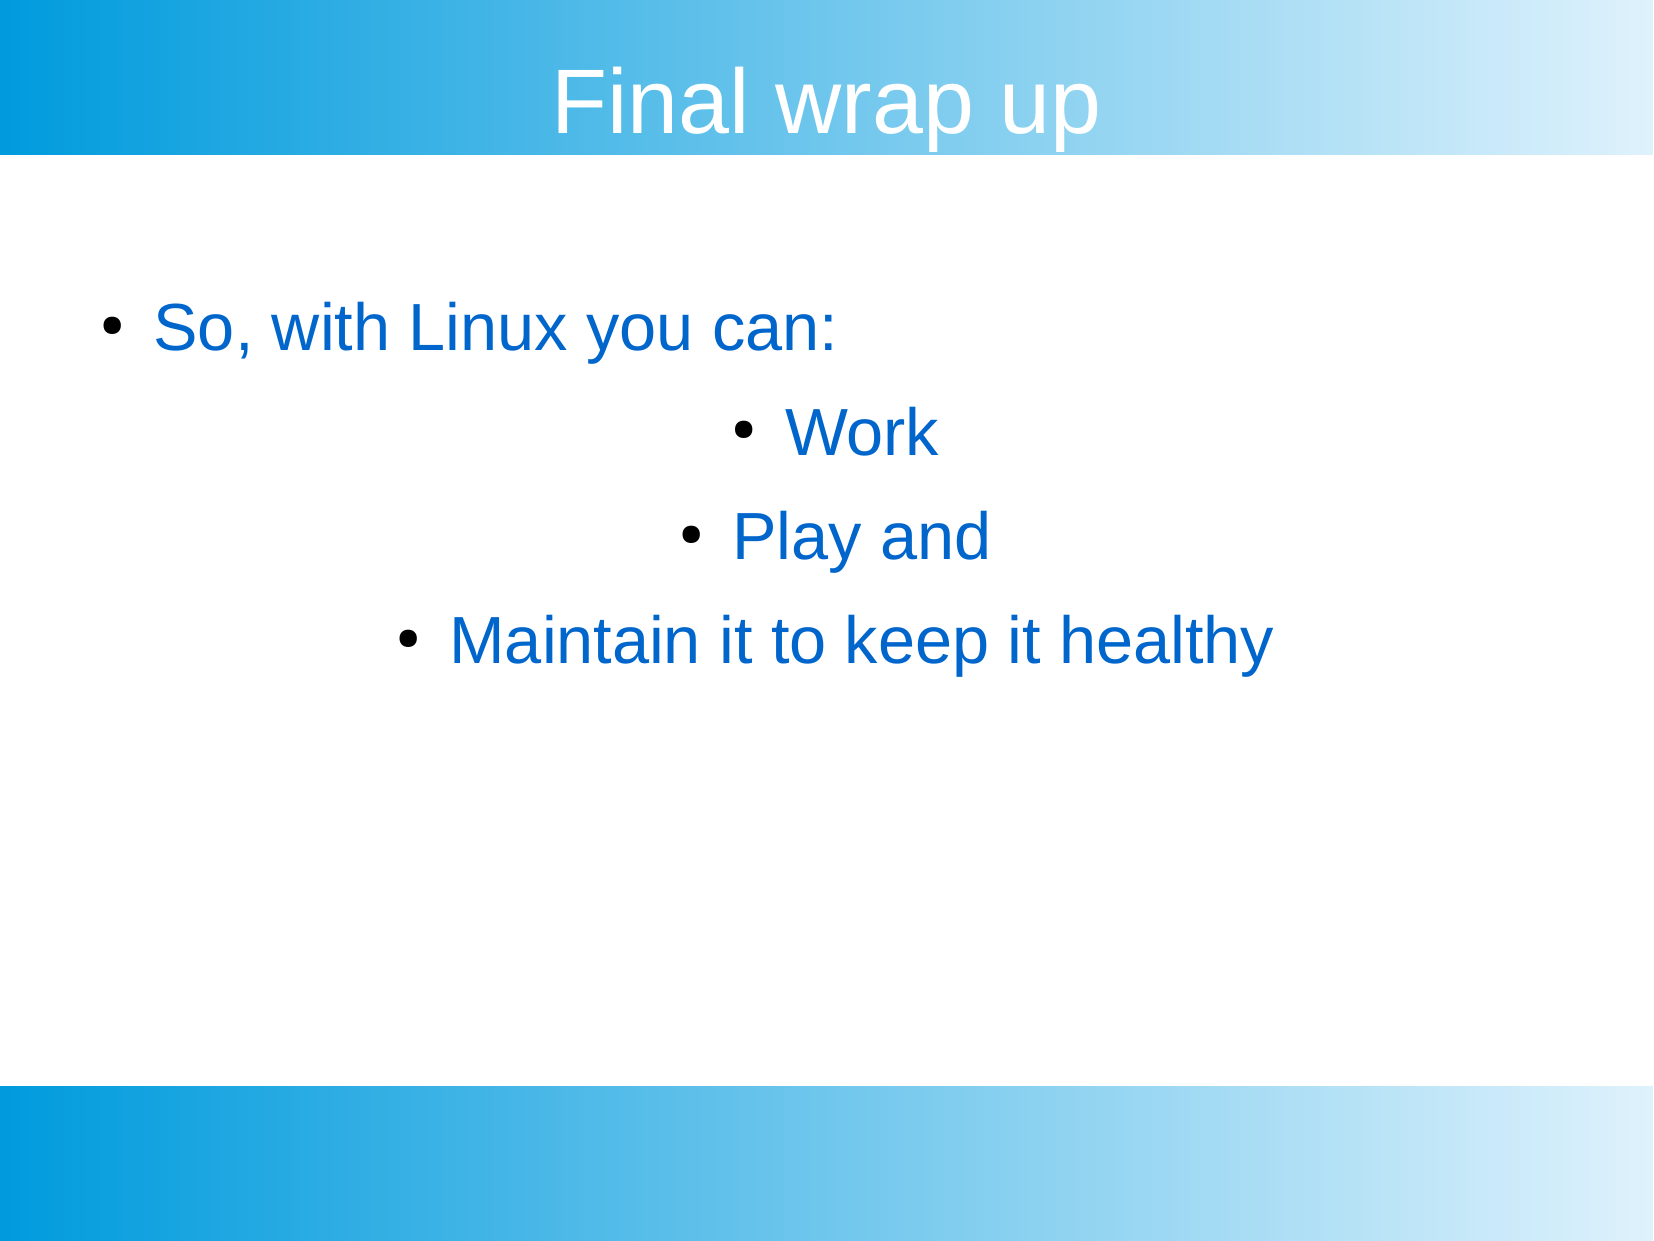

# Final wrap up
So, with Linux you can:
Work
Play and
Maintain it to keep it healthy